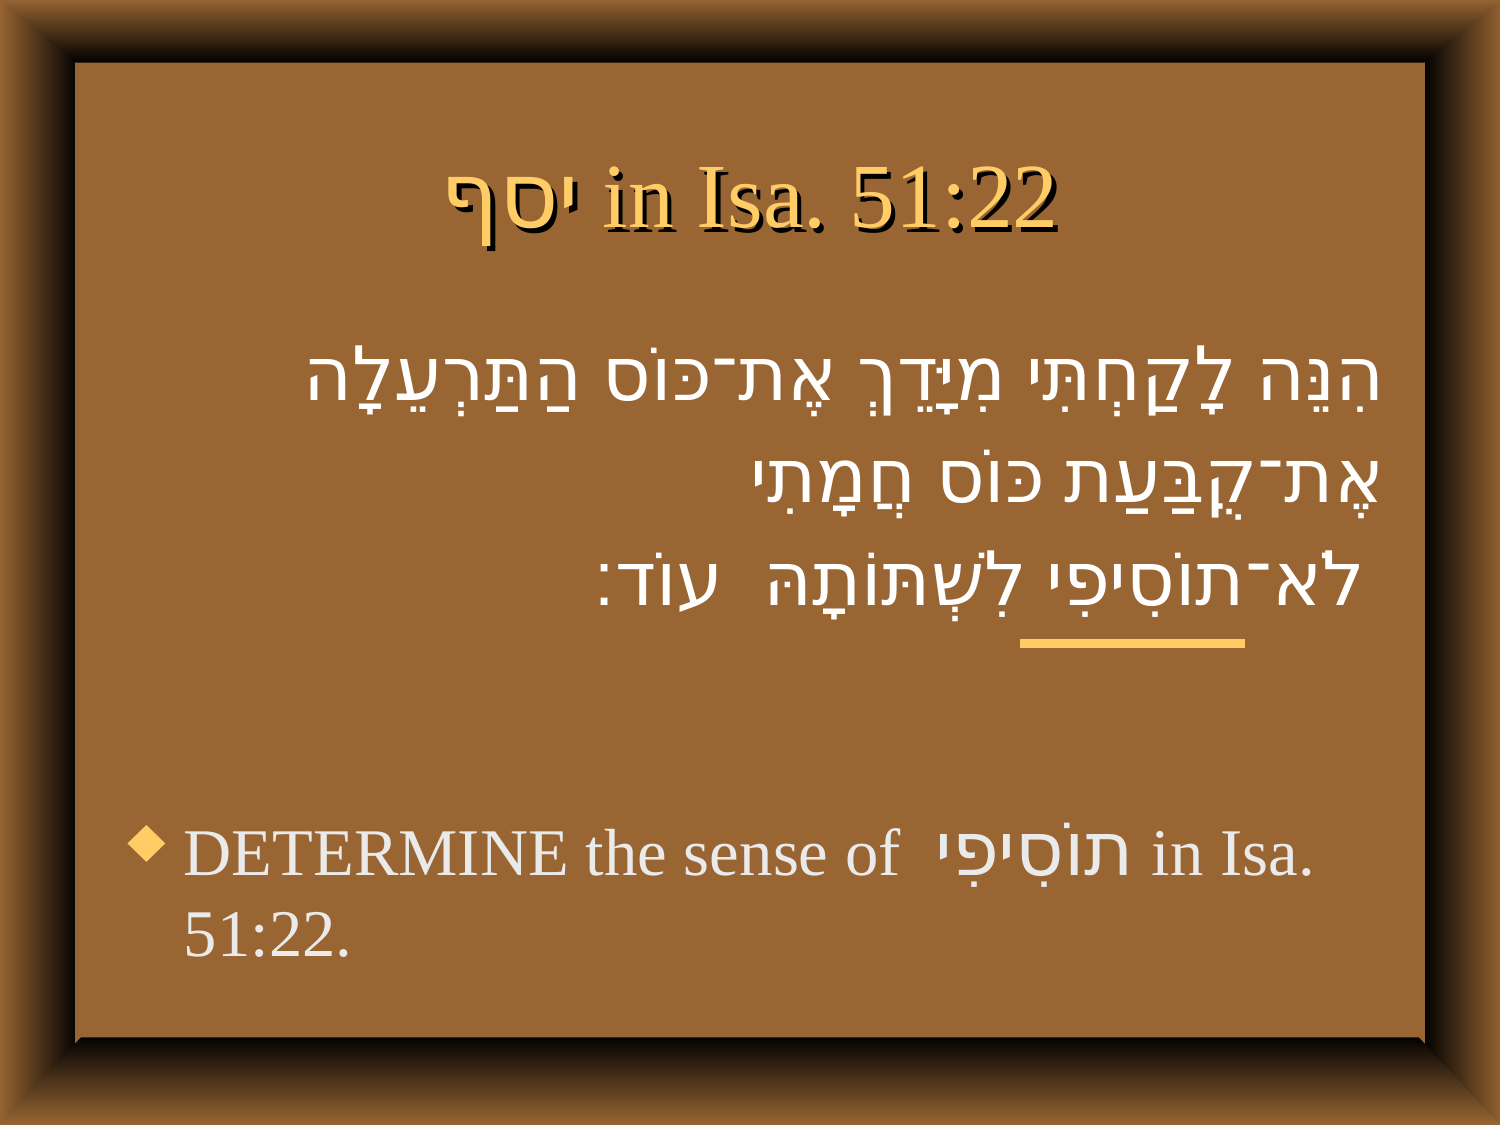

# יסף in Isa. 51:22
הִנֵּה לָקַחְתִּי מִיָּדֵךְ אֶת־כּוֹס הַתַּרְעֵלָה
אֶת־קֻבַּעַת כּוֹס חֲמָתִי
 לֹא־תוֹסִיפִי לִשְׁתּוֹתָהּ עוֹד׃
DETERMINE the sense of תוֹסִיפִי in Isa. 51:22.